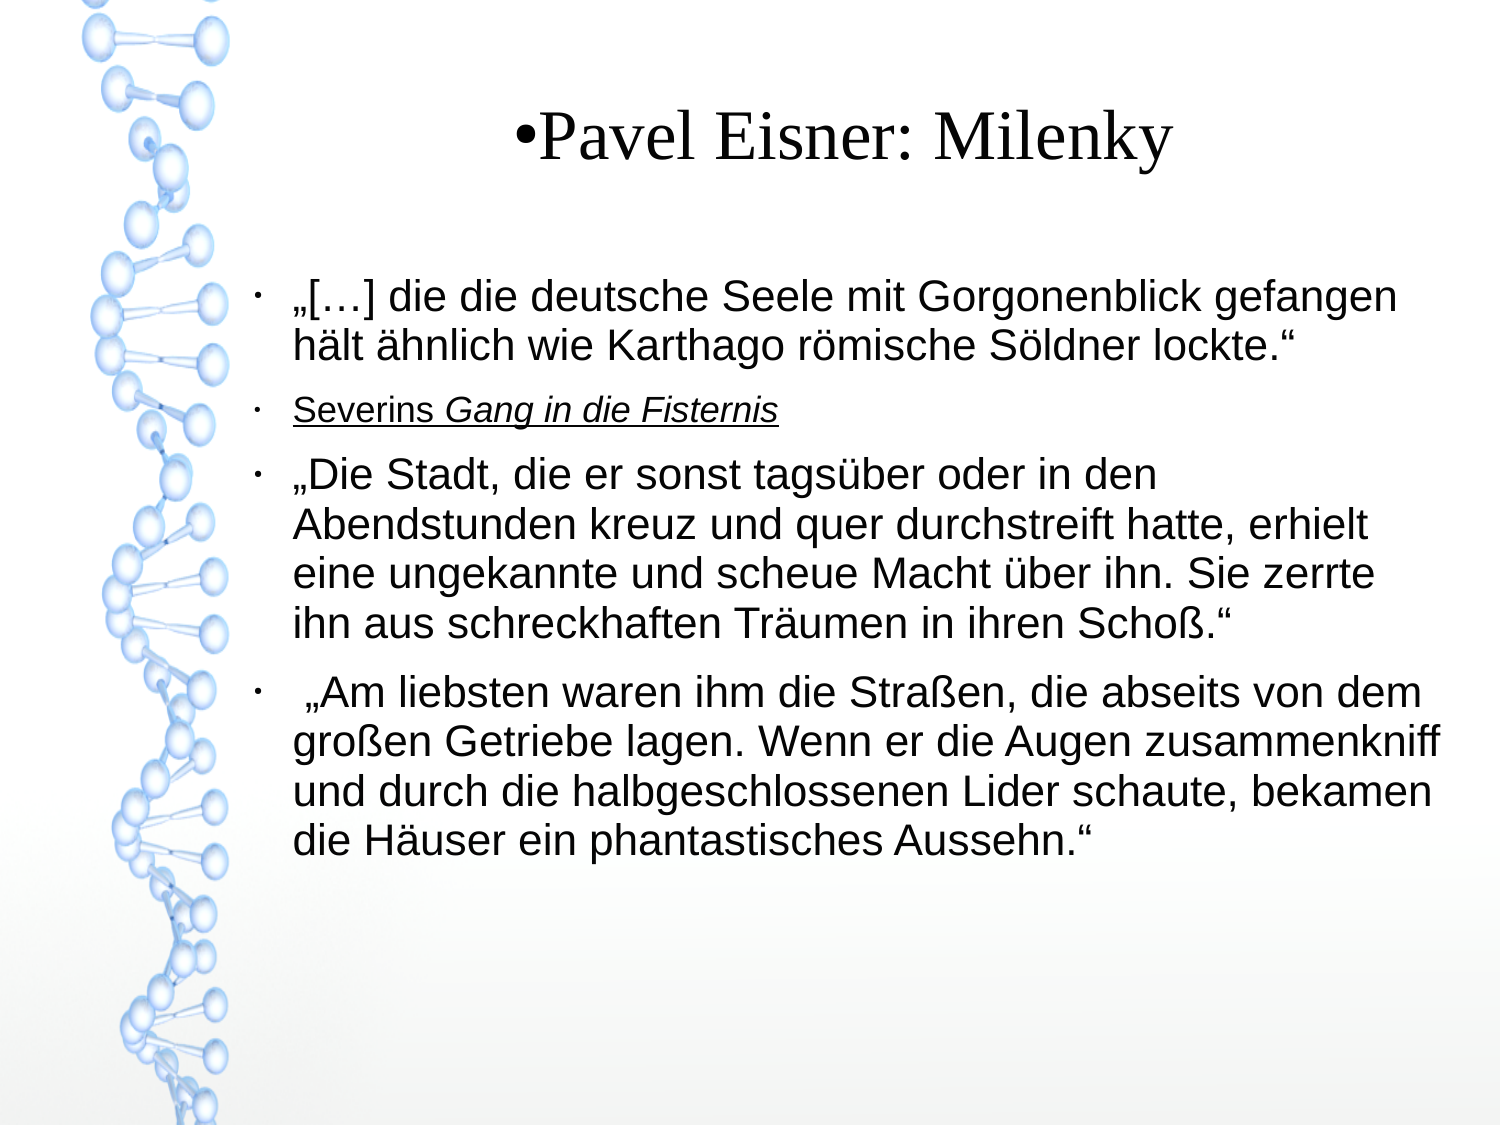

# Pavel Eisner: Milenky
„[…] die die deutsche Seele mit Gorgonenblick gefangen hält ähnlich wie Karthago römische Söldner lockte.“
Severins Gang in die Fisternis
„Die Stadt, die er sonst tagsüber oder in den Abendstunden kreuz und quer durchstreift hatte, erhielt eine ungekannte und scheue Macht über ihn. Sie zerrte ihn aus schreckhaften Träumen in ihren Schoß.“
 „Am liebsten waren ihm die Straßen, die abseits von dem großen Getriebe lagen. Wenn er die Augen zusammenkniff und durch die halbgeschlossenen Lider schaute, bekamen die Häuser ein phantastisches Aussehn.“